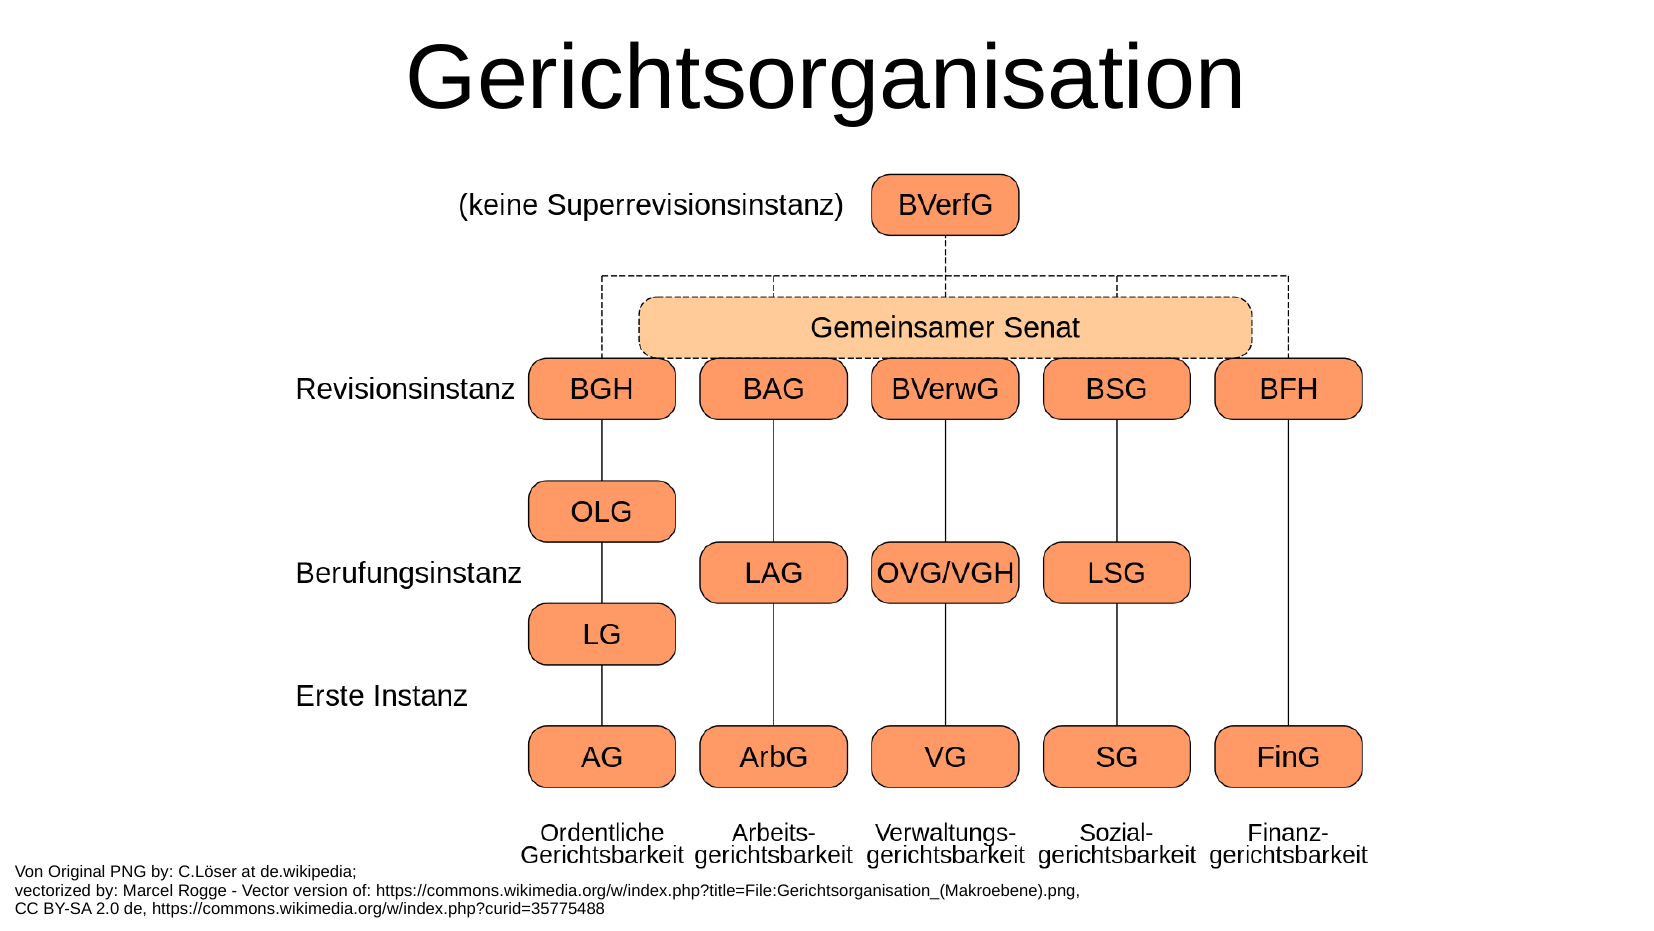

# Gerichtsorganisation
Von Original PNG by: C.Löser at de.wikipedia;
vectorized by: Marcel Rogge - Vector version of: https://commons.wikimedia.org/w/index.php?title=File:Gerichtsorganisation_(Makroebene).png,
CC BY-SA 2.0 de, https://commons.wikimedia.org/w/index.php?curid=35775488